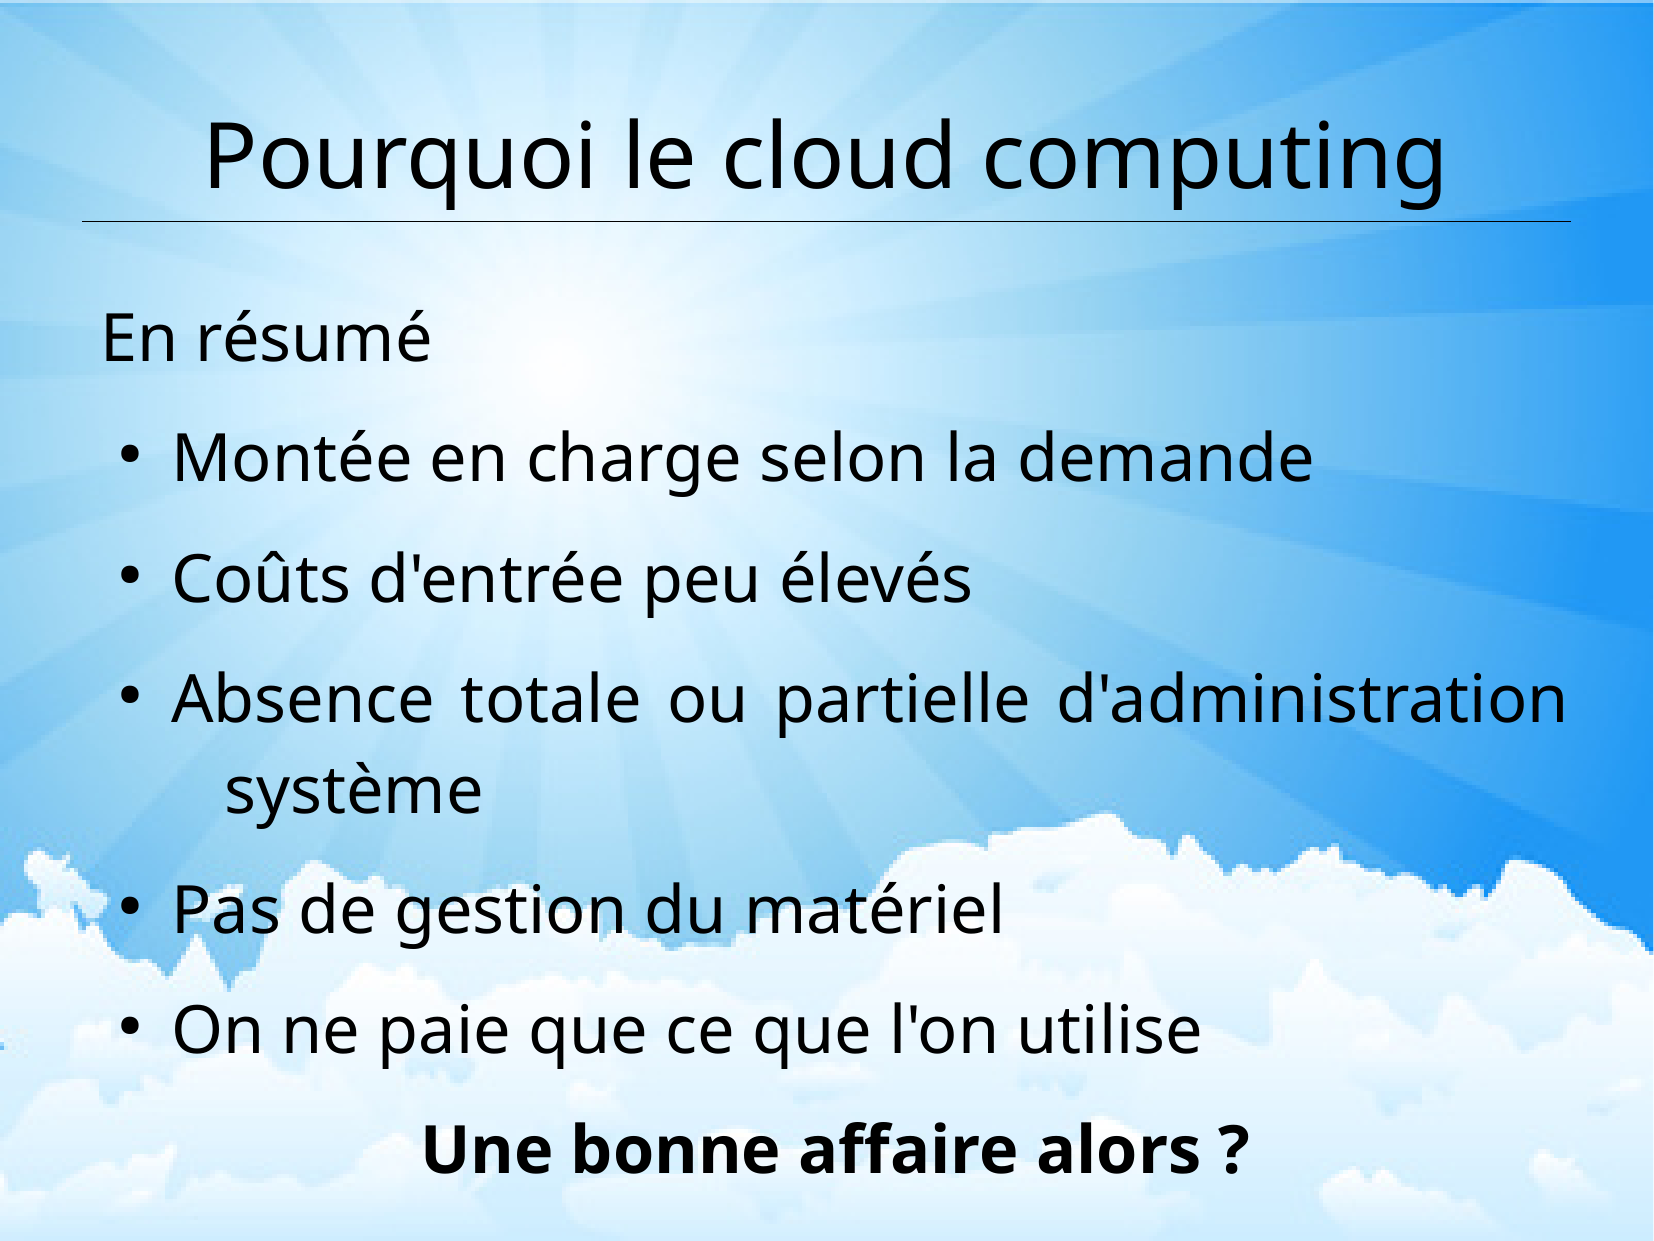

# Pourquoi le cloud computing
En résumé
Montée en charge selon la demande
Coûts d'entrée peu élevés
Absence totale ou partielle d'administration système
Pas de gestion du matériel
On ne paie que ce que l'on utilise
Une bonne affaire alors ?